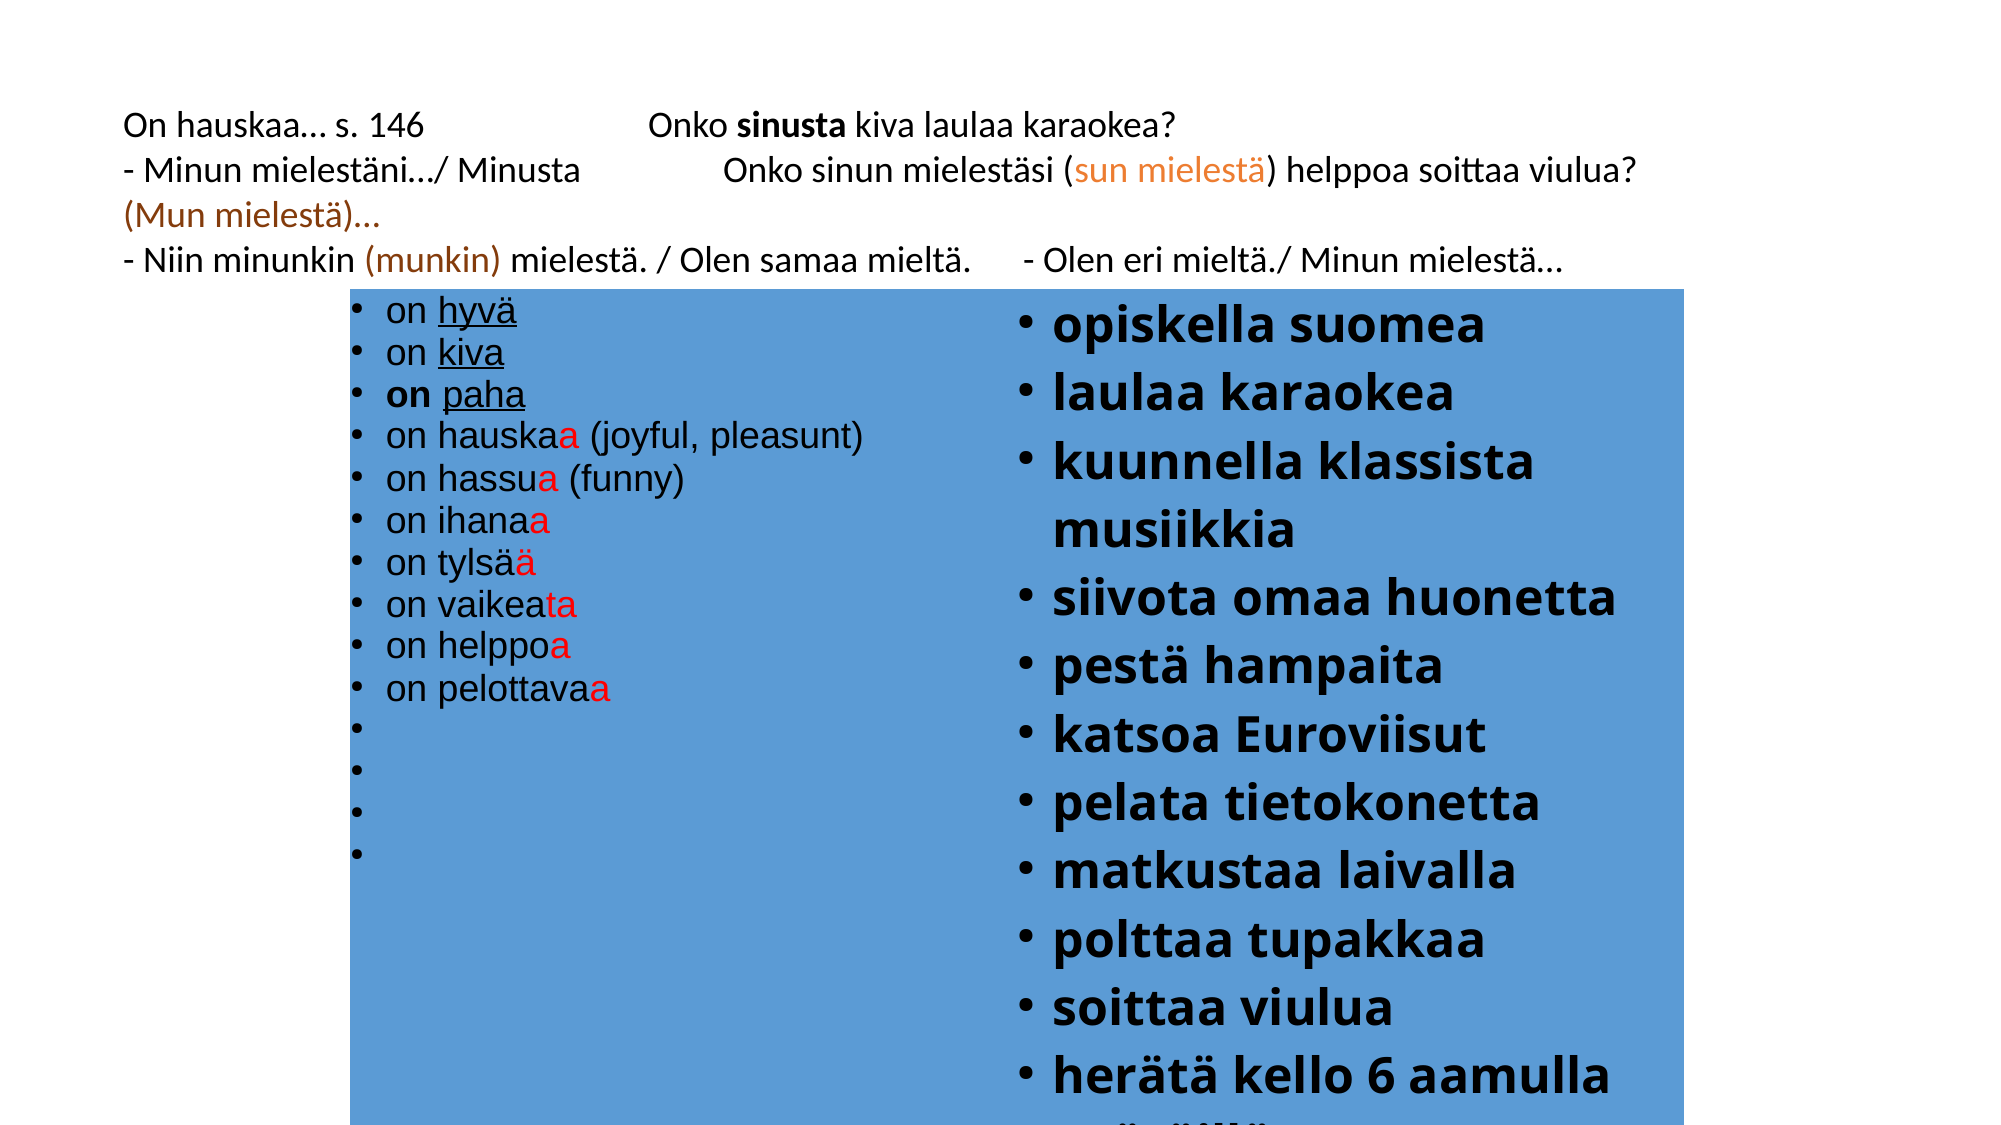

On hauskaa… s. 146			Onko sinusta kiva laulaa karaokea?
- Minun mielestäni…/ Minusta		Onko sinun mielestäsi (sun mielestä) helppoa soittaa viulua?
(Mun mielestä)…
- Niin minunkin (munkin) mielestä. / Olen samaa mieltä.	- Olen eri mieltä./ Minun mielestä…
| on hyvä on kiva on paha on hauskaa (joyful, pleasunt) on hassua (funny) on ihanaa on tylsää on vaikeata on helppoa on pelottavaa | opiskella suomea laulaa karaokea kuunnella klassista musiikkia siivota omaa huonetta pestä hampaita katsoa Euroviisut pelata tietokonetta matkustaa laivalla polttaa tupakkaa soittaa viulua herätä kello 6 aamulla pyöräillä tanssia diskossa pelata jalkapalloa lukea uutisia ajaa autoa kirjoittaa väitöskirjaa valehdella |
| --- | --- |